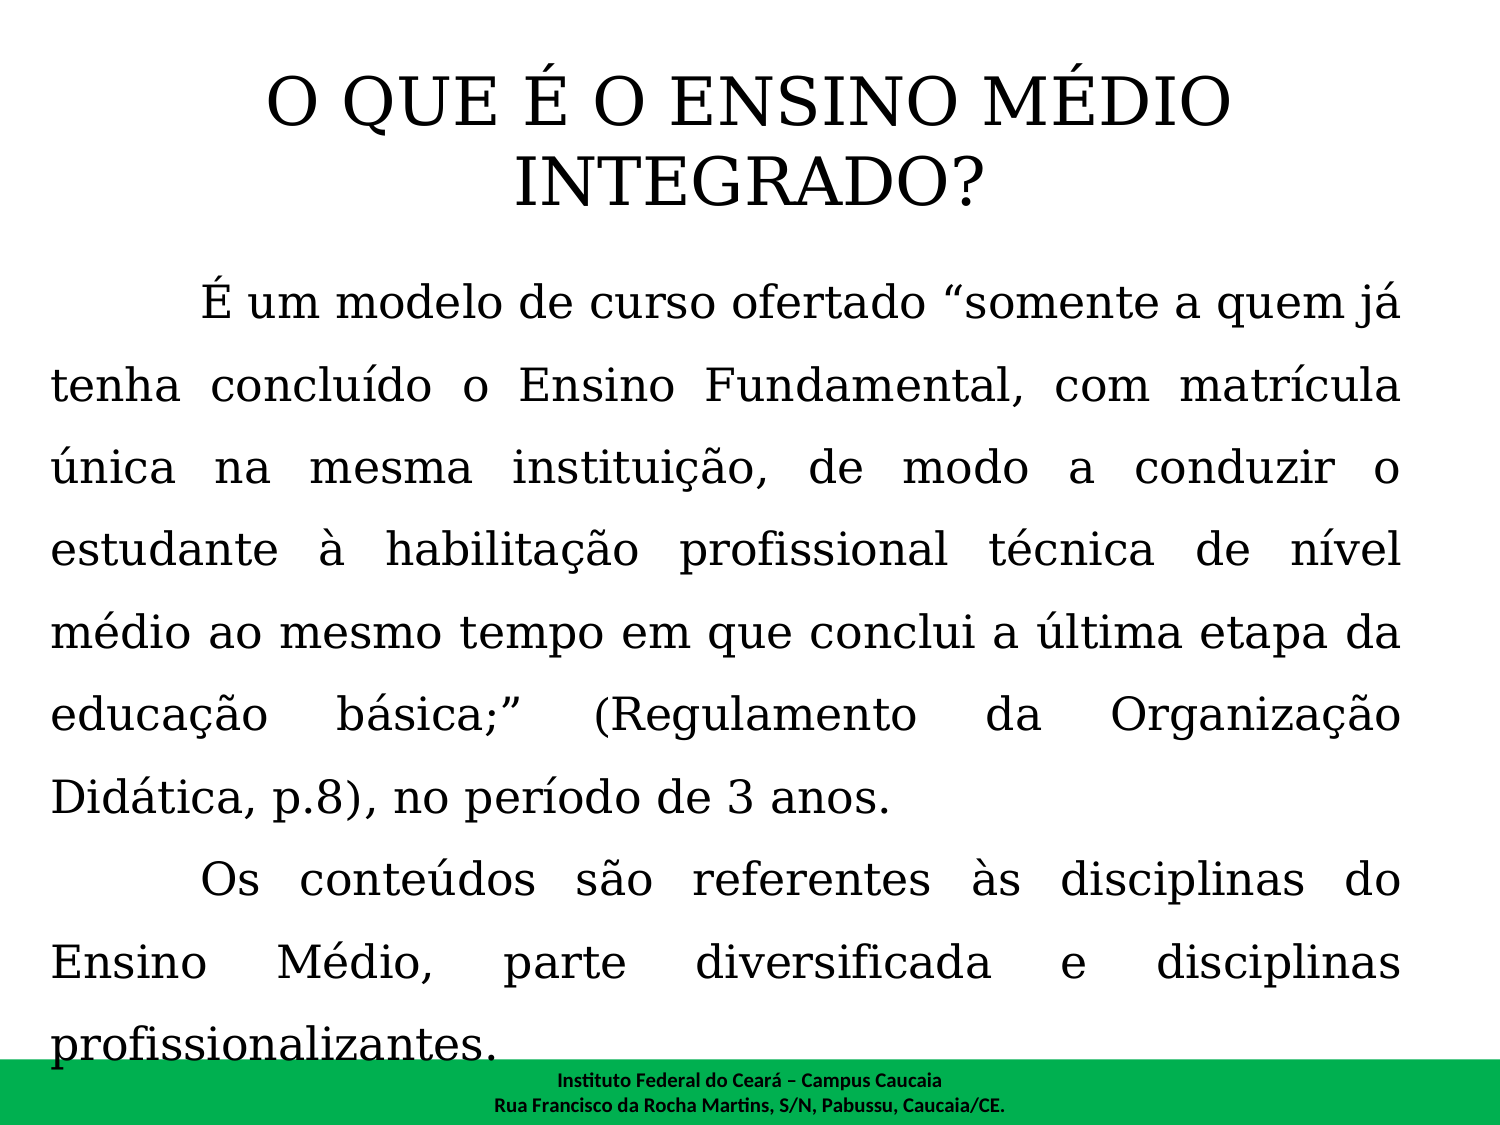

# O QUE É O ENSINO MÉDIO INTEGRADO?
	É um modelo de curso ofertado “somente a quem já tenha concluído o Ensino Fundamental, com matrícula única na mesma instituição, de modo a conduzir o estudante à habilitação profissional técnica de nível médio ao mesmo tempo em que conclui a última etapa da educação básica;” (Regulamento da Organização Didática, p.8), no período de 3 anos.
	Os conteúdos são referentes às disciplinas do Ensino Médio, parte diversificada e disciplinas profissionalizantes.